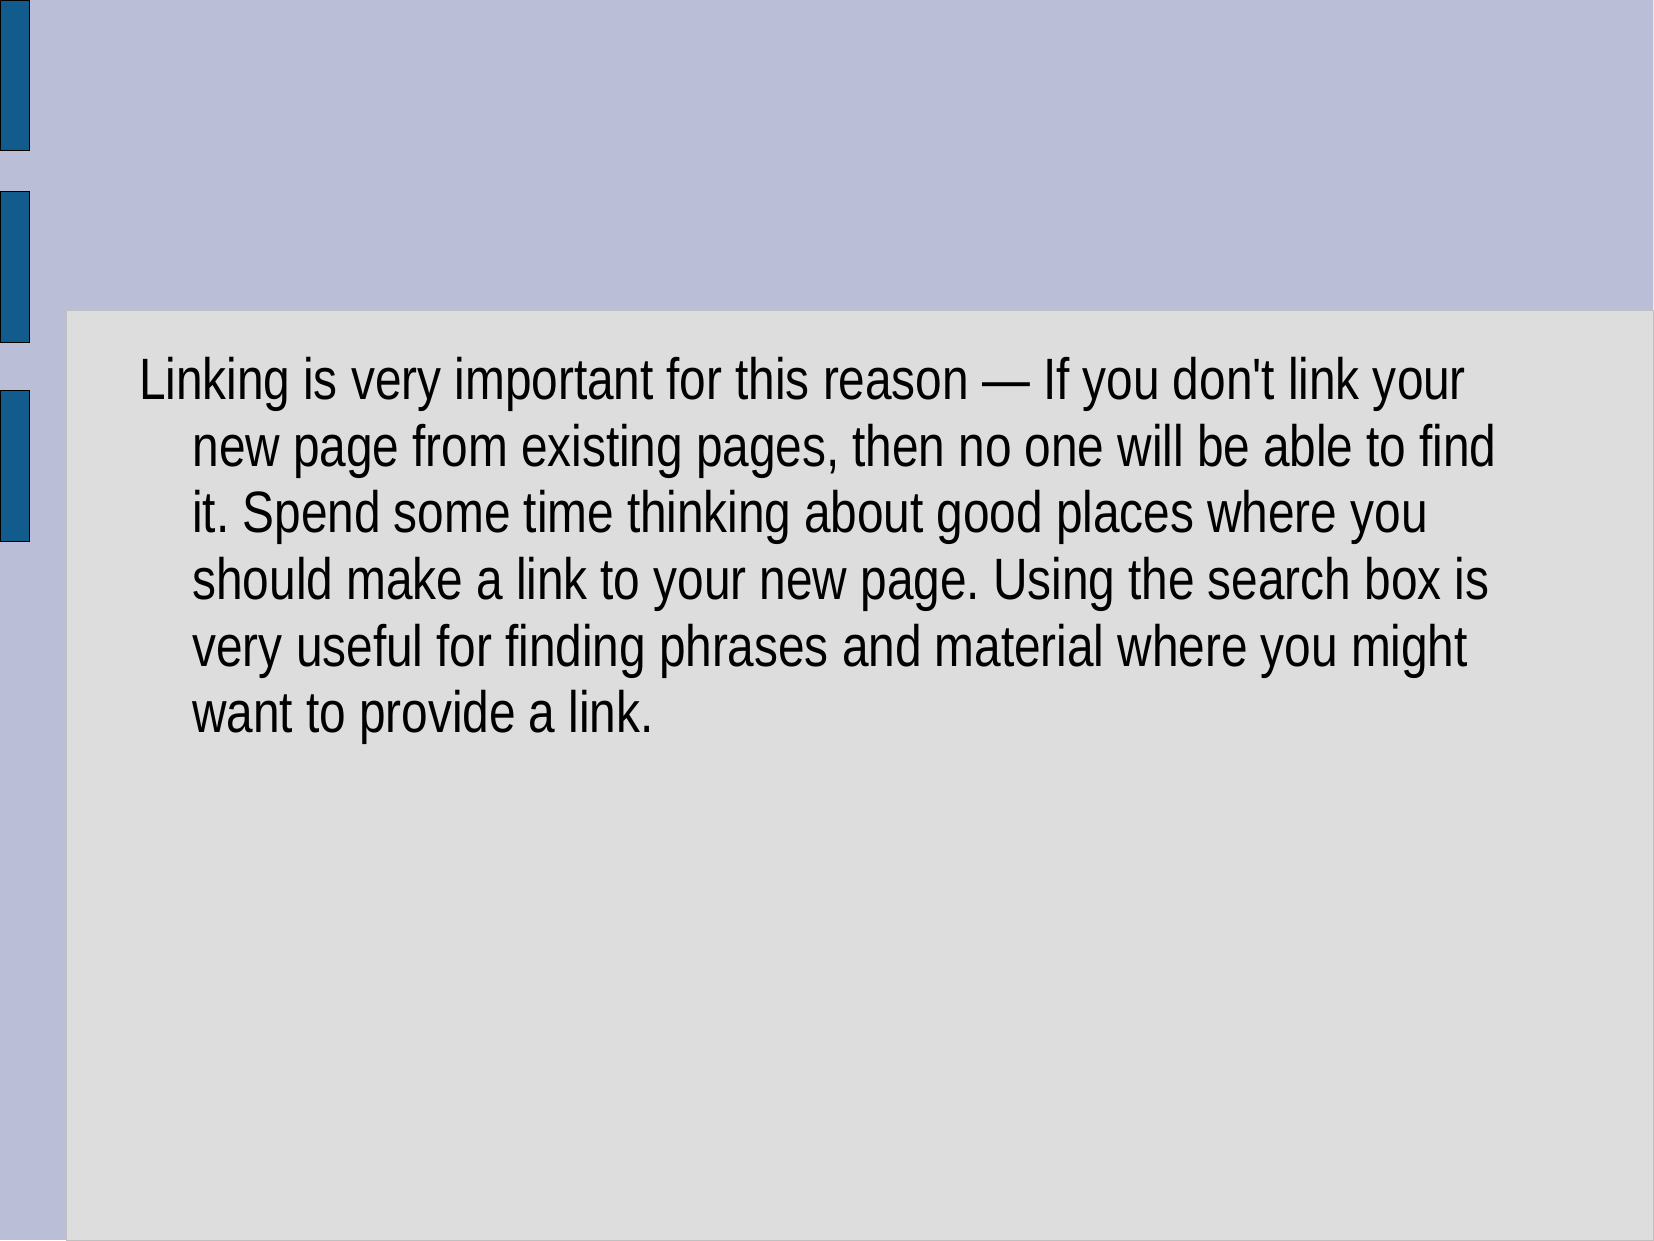

# Linking is very important for this reason — If you don't link your new page from existing pages, then no one will be able to find it. Spend some time thinking about good places where you should make a link to your new page. Using the search box is very useful for finding phrases and material where you might want to provide a link.